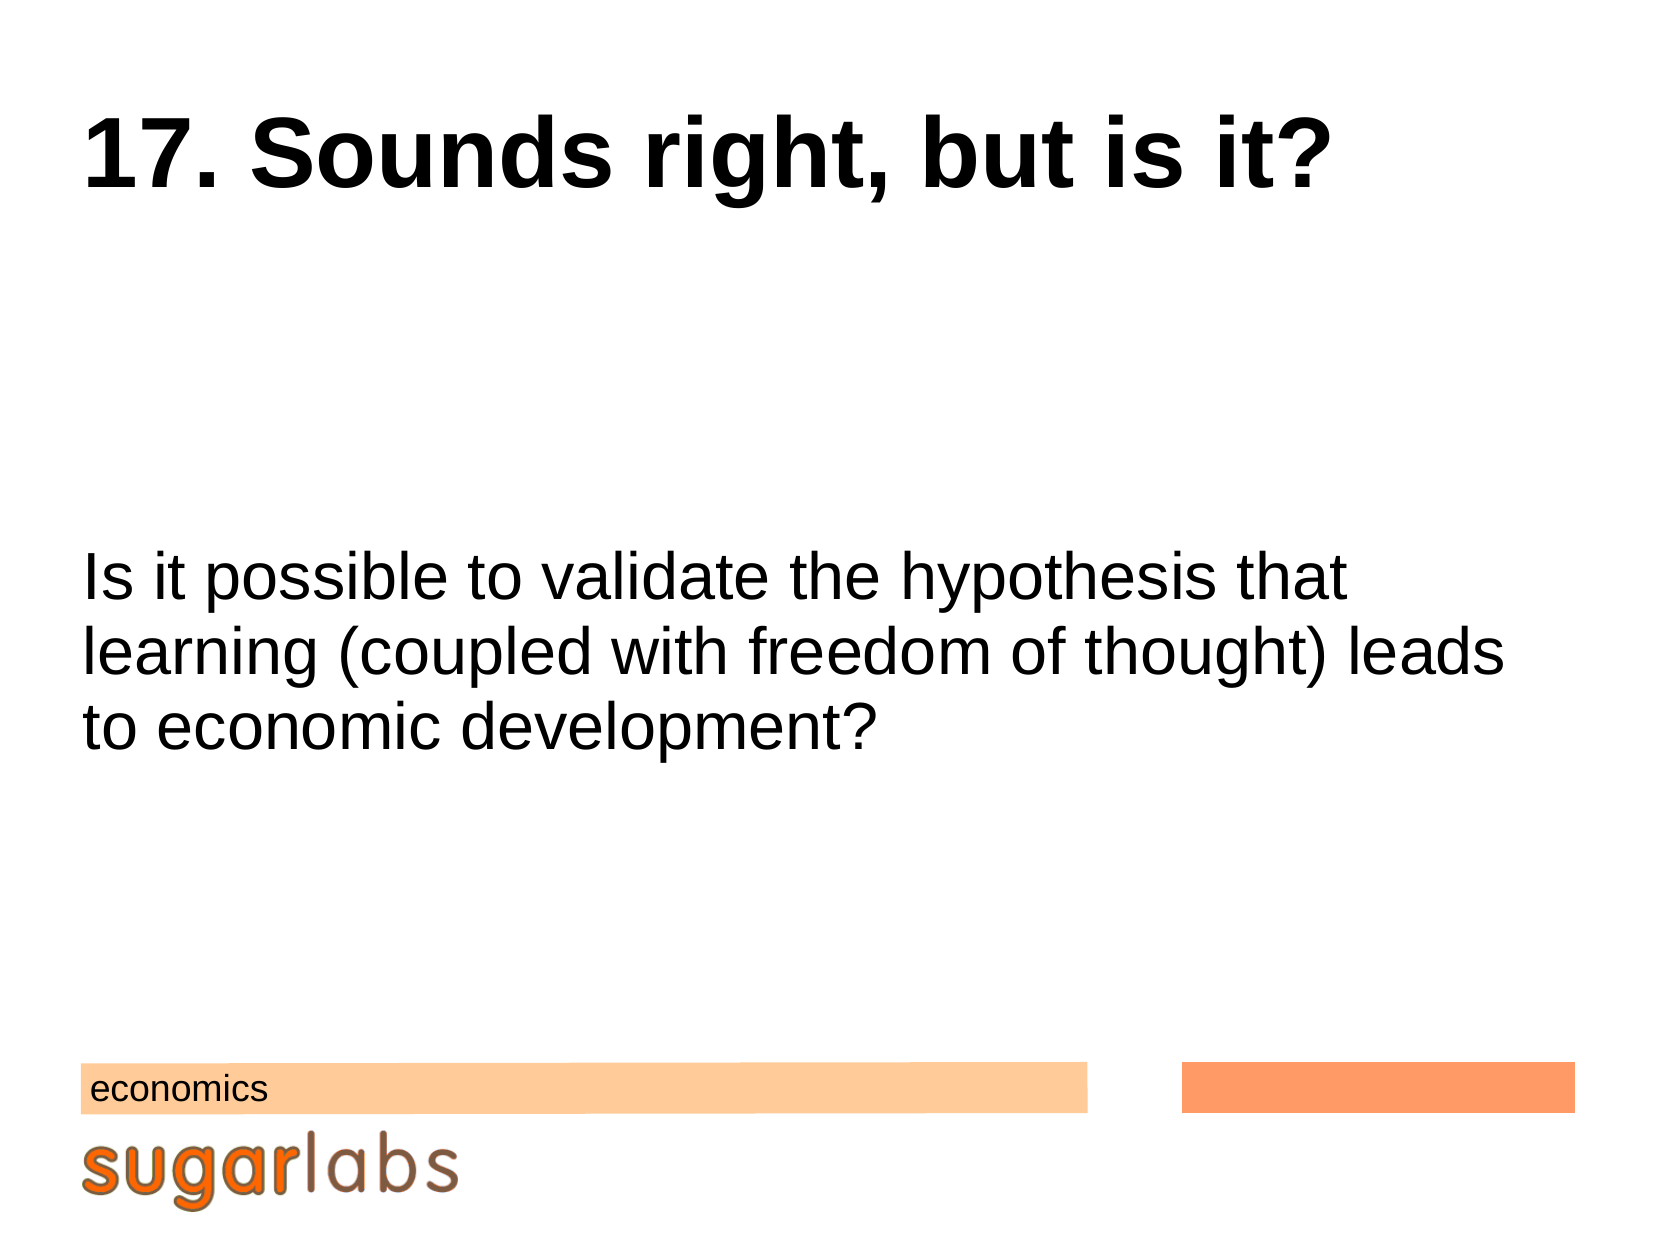

# 17. Sounds right, but is it?
Is it possible to validate the hypothesis that learning (coupled with freedom of thought) leads to economic development?
economics